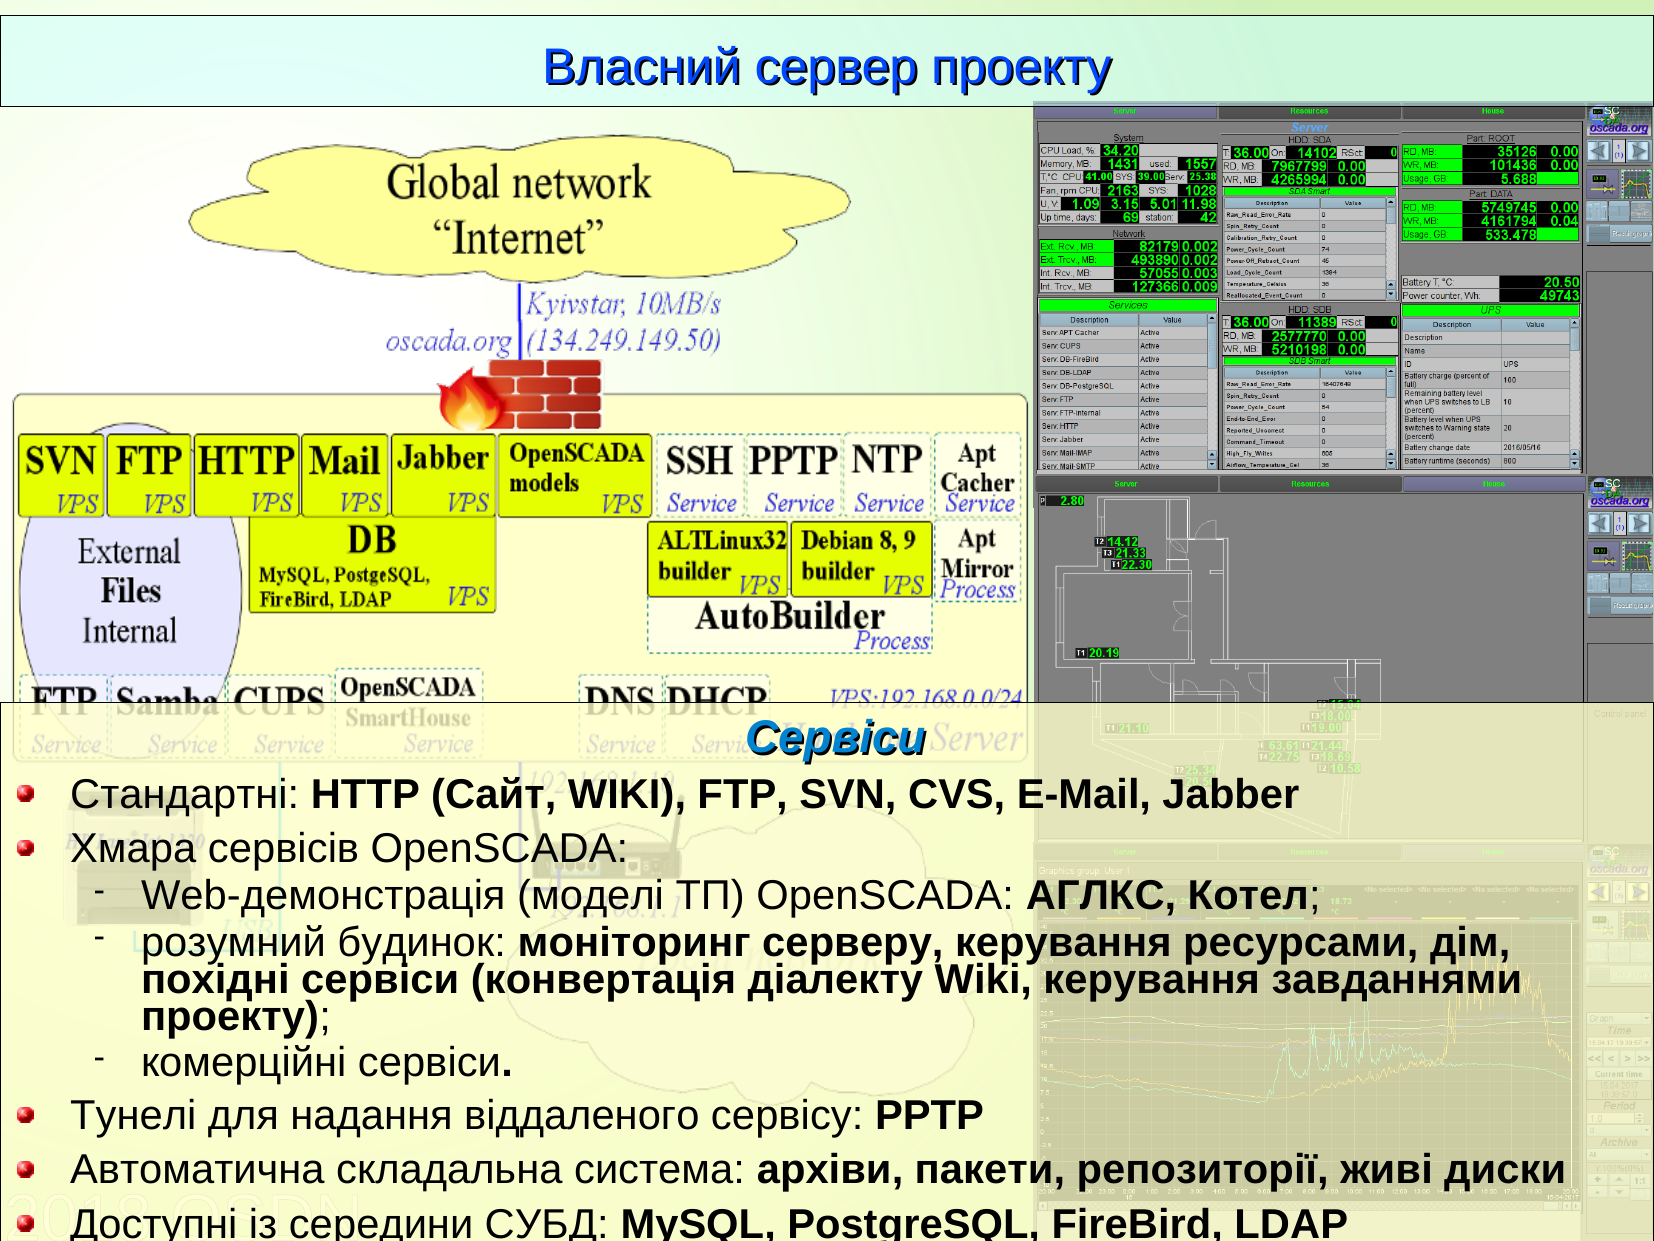

# Власний сервер проекту
Сервіси
Стандартні: HTTP (Сайт, WIKI), FTP, SVN, CVS, E-Mail, Jabber
Хмара сервісів OpenSCADA:
Web-демонстрація (моделі ТП) OpenSCADA: АГЛКС, Котел;
розумний будинок: моніторинг серверу, керування ресурсами, дім, похідні сервіси (конвертація діалекту Wiki, керування завданнями проекту);
комерційні сервіси.
Тунелі для надання віддаленого сервісу: PPTP
Автоматична складальна система: архіви, пакети, репозиторії, живі диски
Доступні із середини СУБД: MySQL, PostgreSQL, FireBird, LDAP